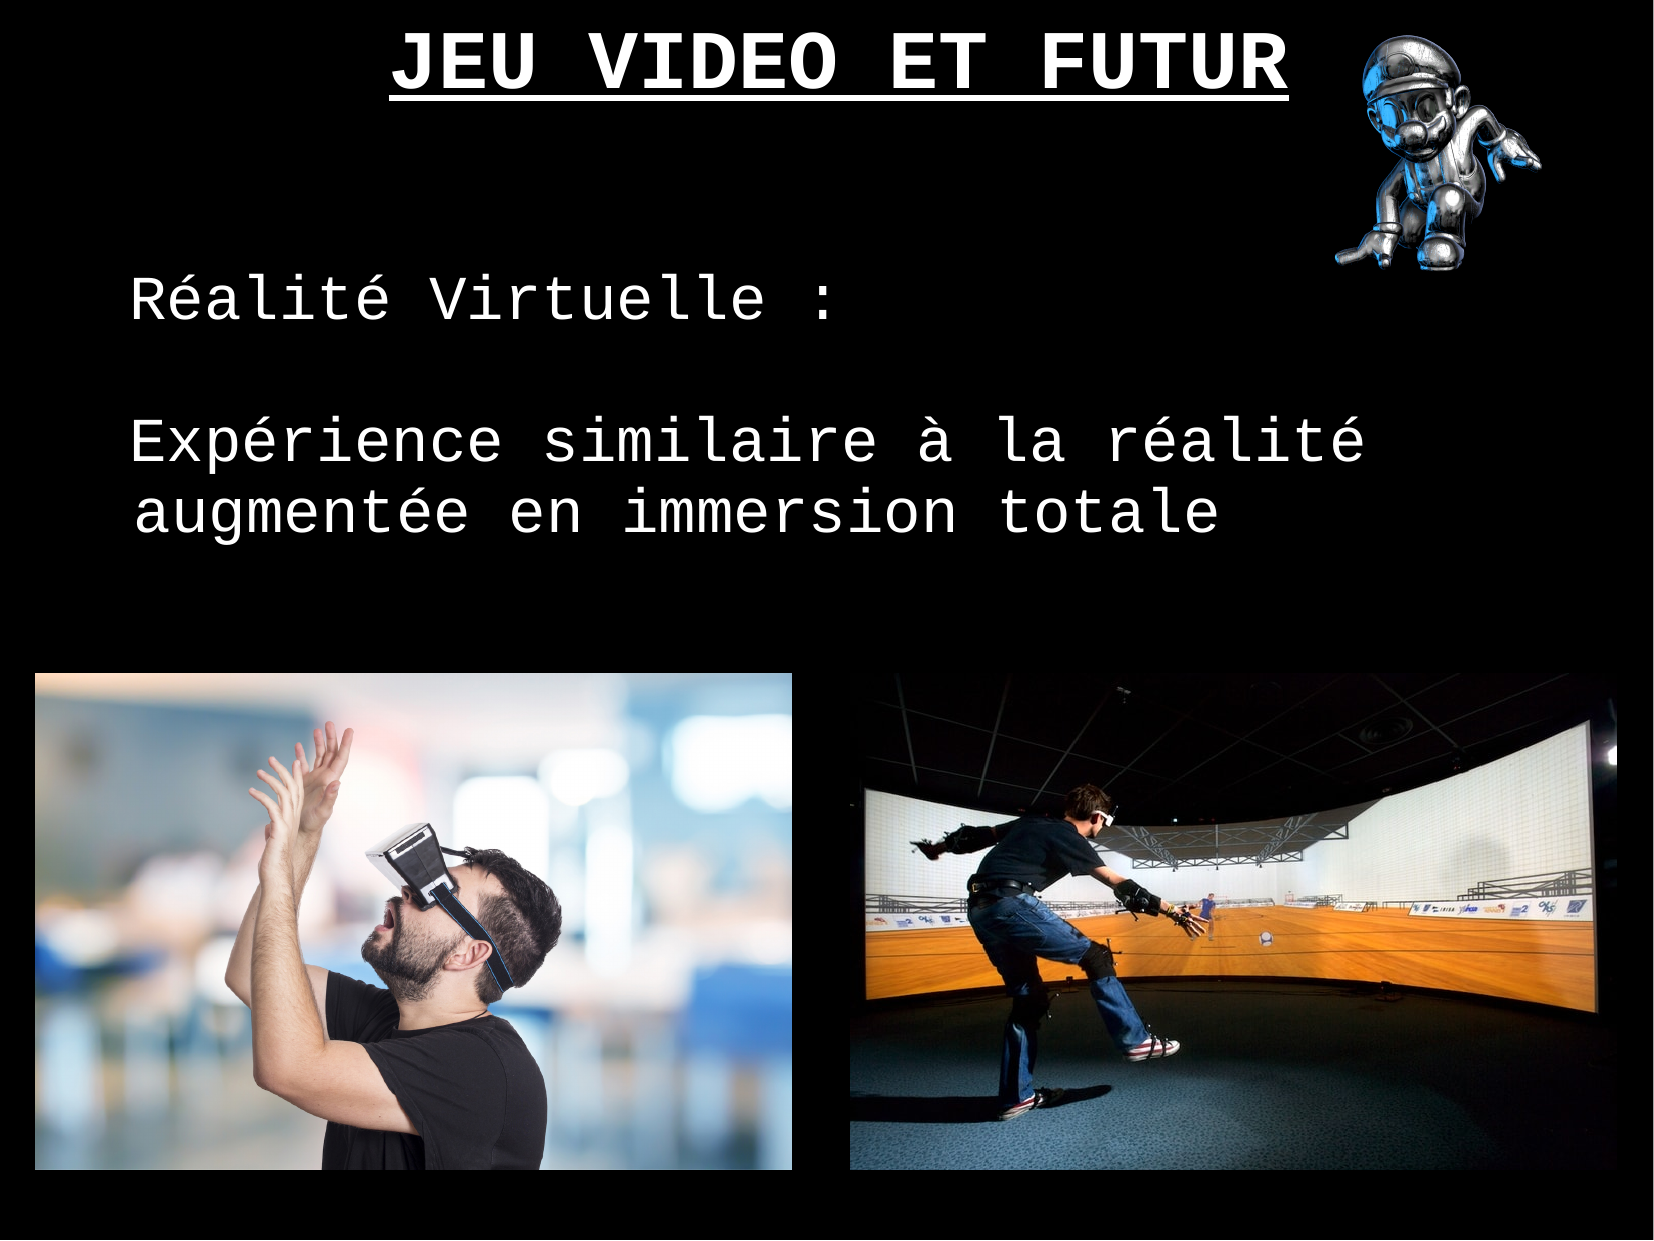

JEU VIDEO ET FUTUR
 Réalité Virtuelle :
 Expérience similaire à la réalité augmentée en immersion totale